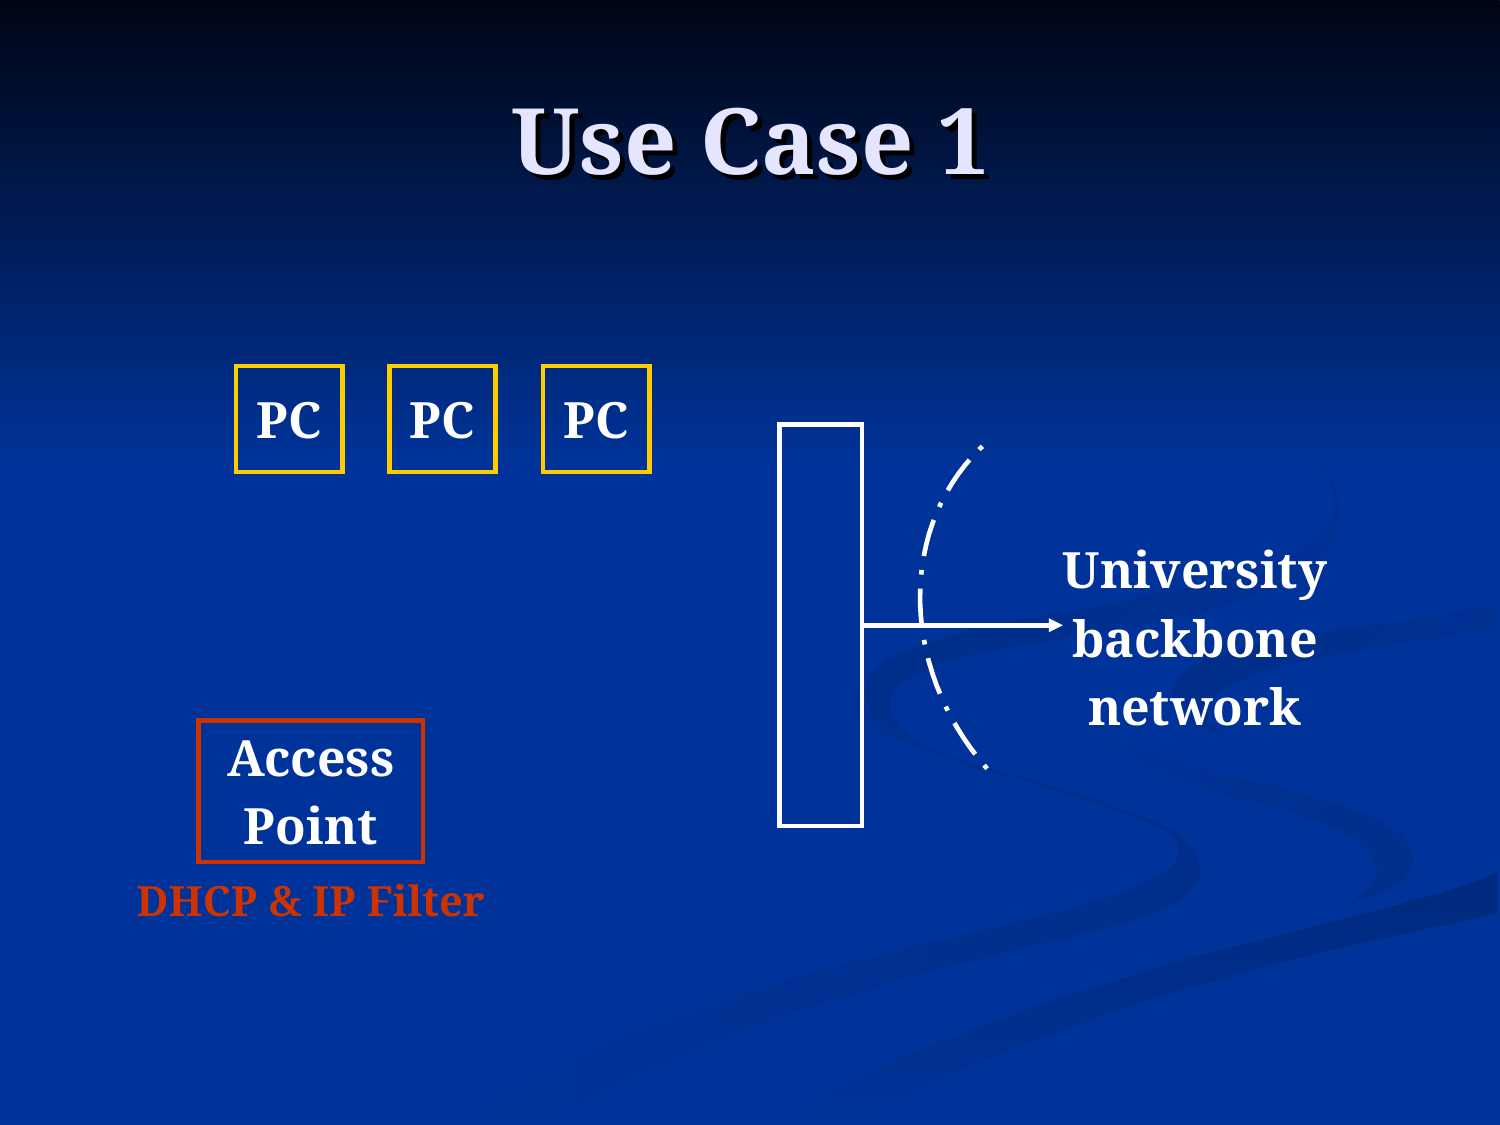

# Use Case 1
PC
PC
PC
University
backbone
network
Access
Point
DHCP & IP Filter